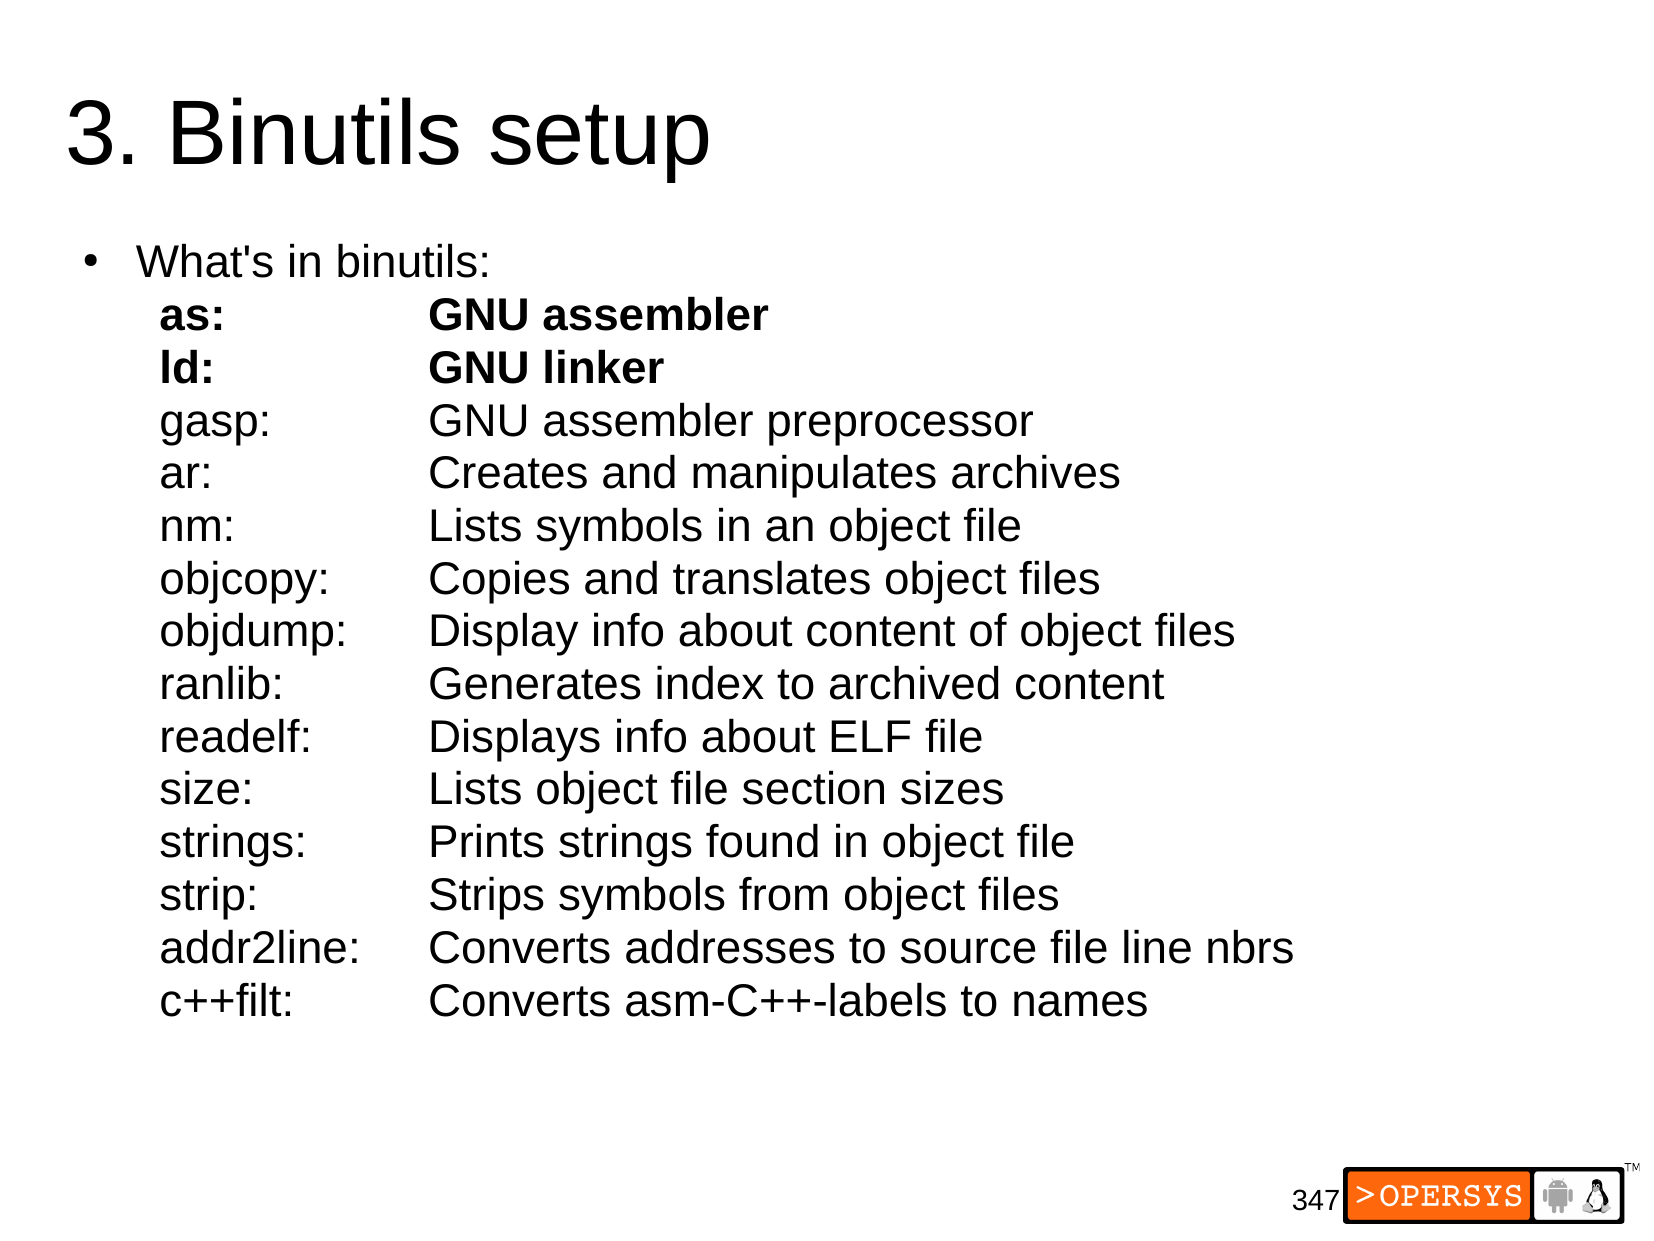

# 3. Binutils setup
What's in binutils:
as:			GNU assembler
ld:			GNU linker
gasp:			GNU assembler preprocessor
ar:			Creates and manipulates archives
nm:			Lists symbols in an object file
objcopy:		Copies and translates object files
objdump:		Display info about content of object files
ranlib:		Generates index to archived content
readelf:		Displays info about ELF file
size:			Lists object file section sizes
strings:		Prints strings found in object file
strip:			Strips symbols from object files
addr2line:	Converts addresses to source file line nbrs
c++filt:		Converts asm-C++-labels to names